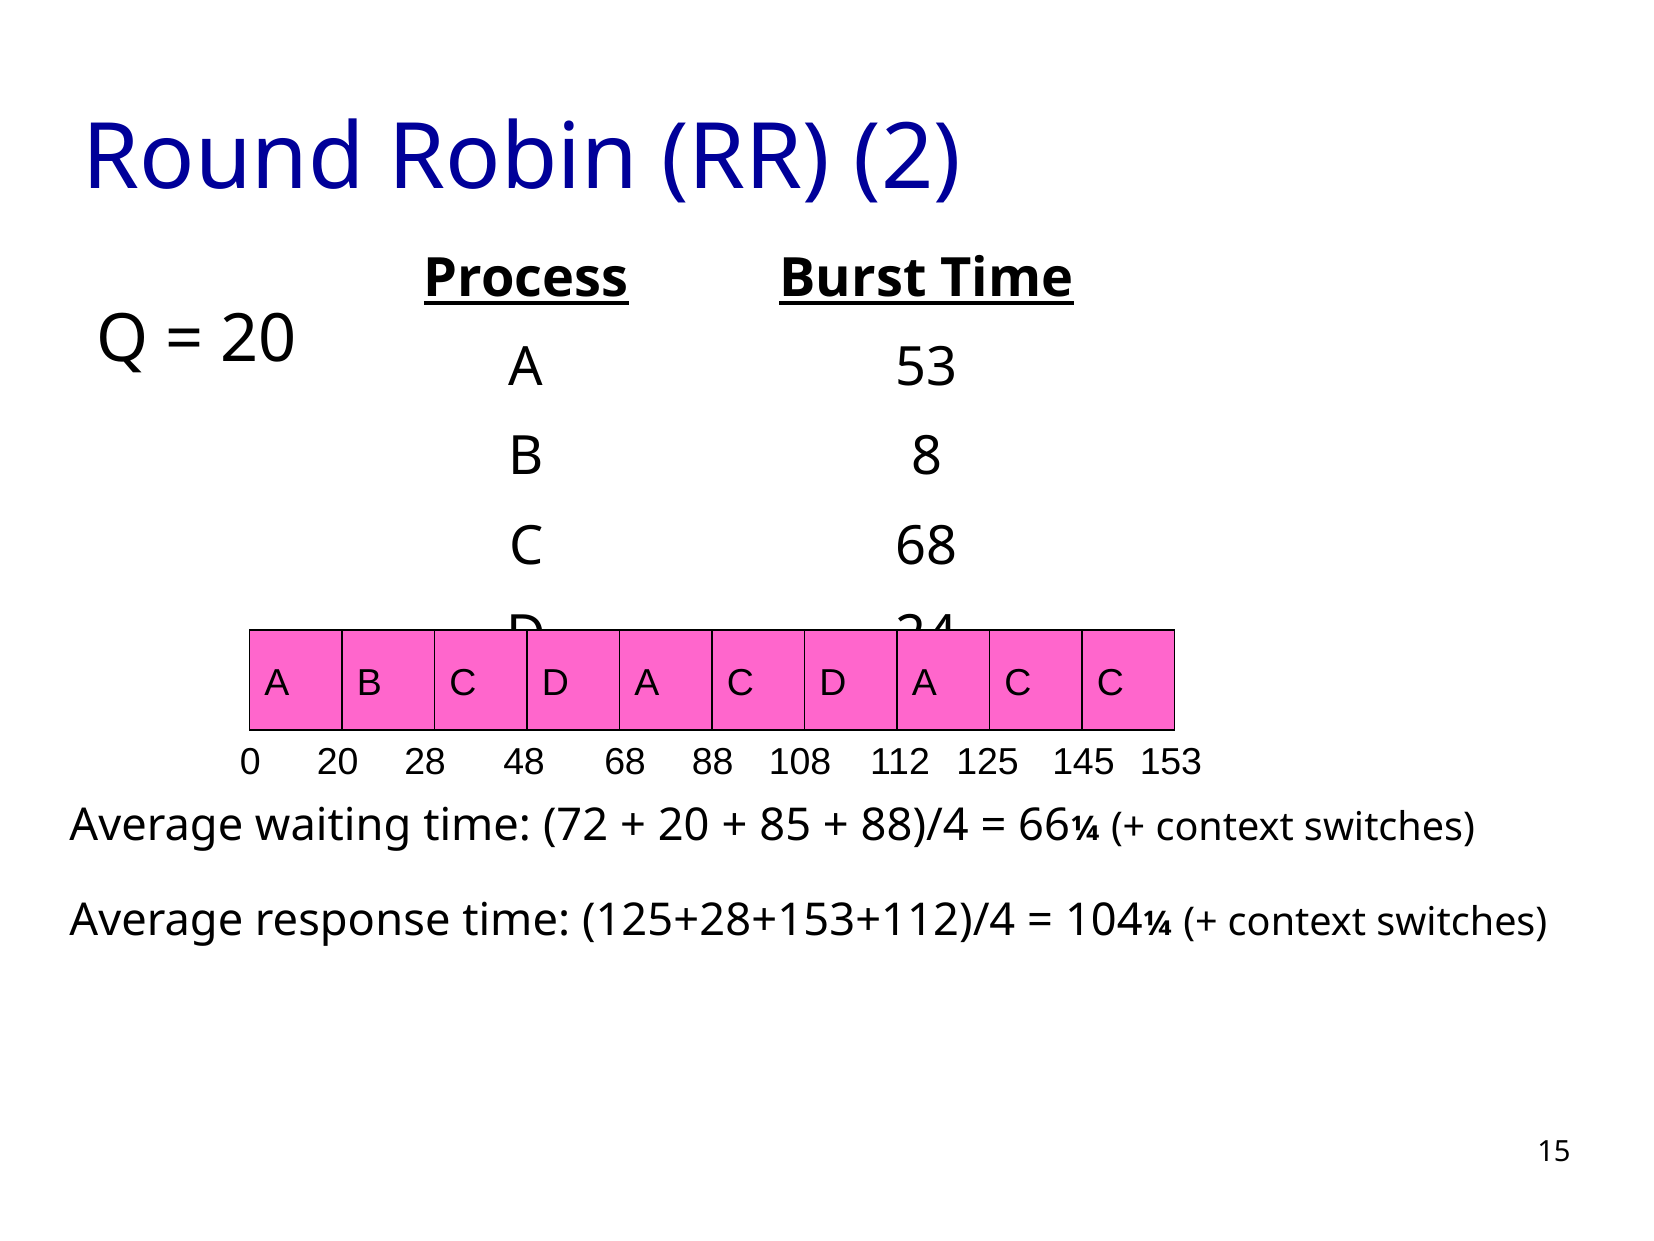

# Round Robin (RR) (2)
| Process | Burst Time |
| --- | --- |
| A | 53 |
| B | 8 |
| C | 68 |
| D | 24 |
| | |
Q = 20
A
B
C
D
A
C
D
A
C
C
0
20
28
48
68
88
108
112
125
145
153
Average waiting time: (72 + 20 + 85 + 88)/4 = 66¼ (+ context switches)
Average response time: (125+28+153+112)/4 = 104¼ (+ context switches)
15